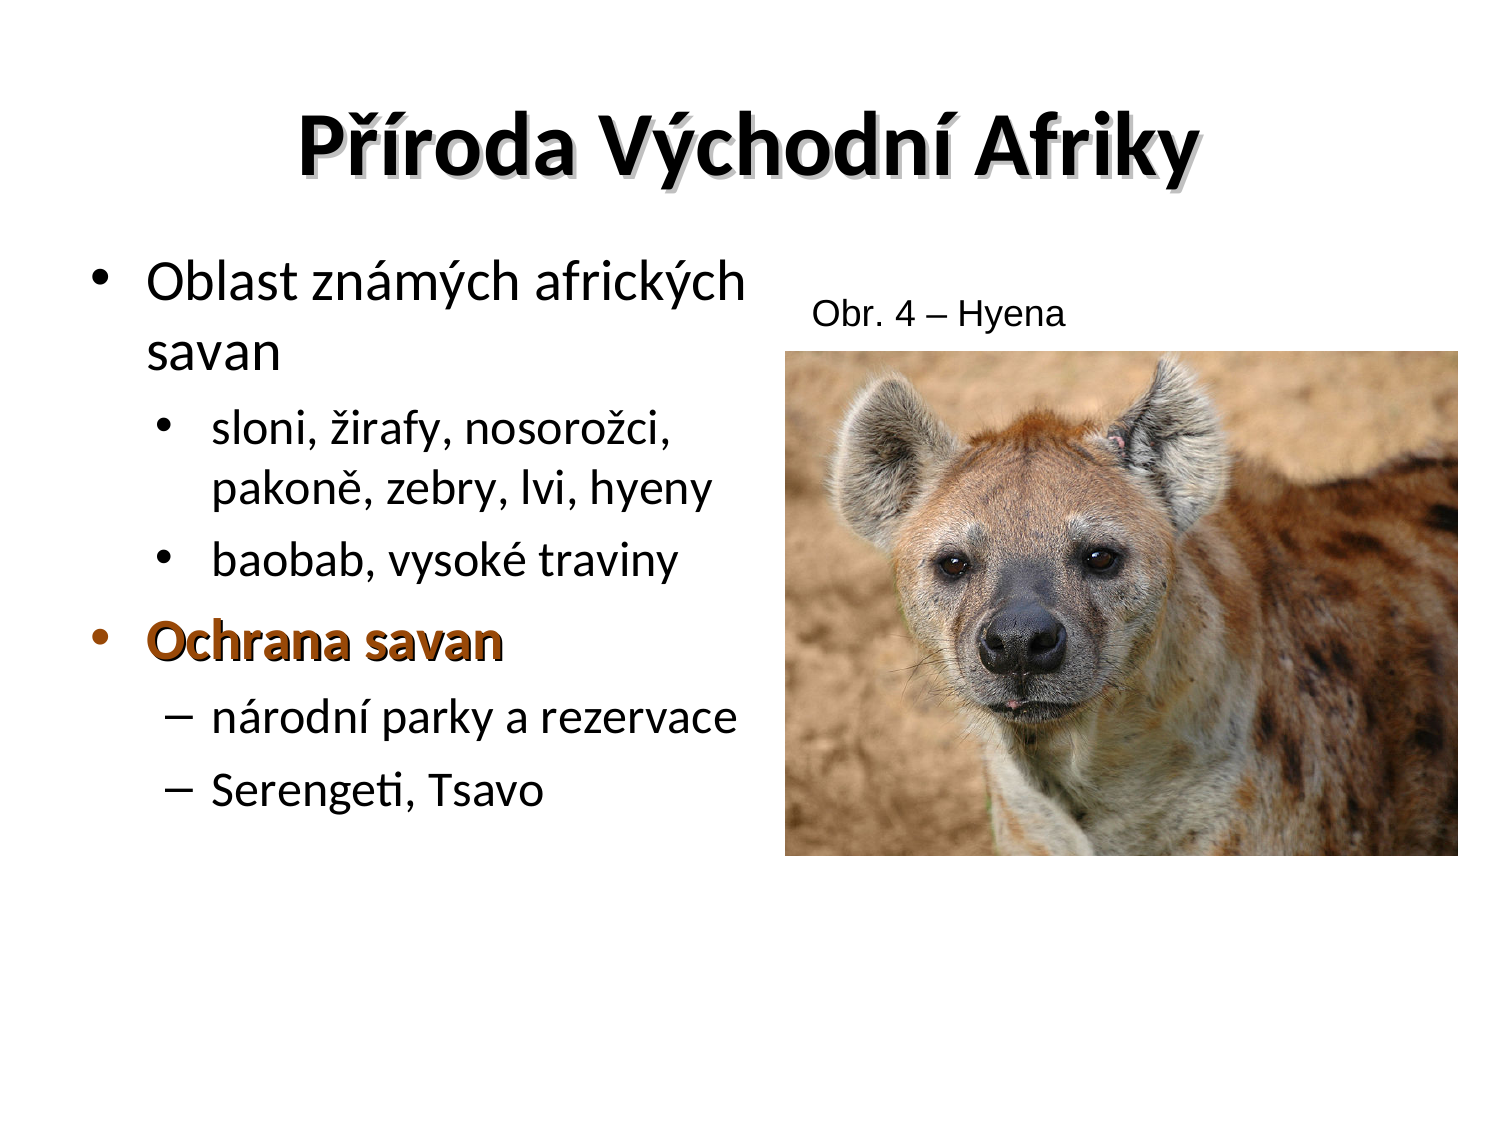

Příroda Východní Afriky
# Oblast známých afrických savan
sloni, žirafy, nosorožci, pakoně, zebry, lvi, hyeny
baobab, vysoké traviny
Ochrana savan
národní parky a rezervace
Serengeti, Tsavo
Obr. 4 – Hyena